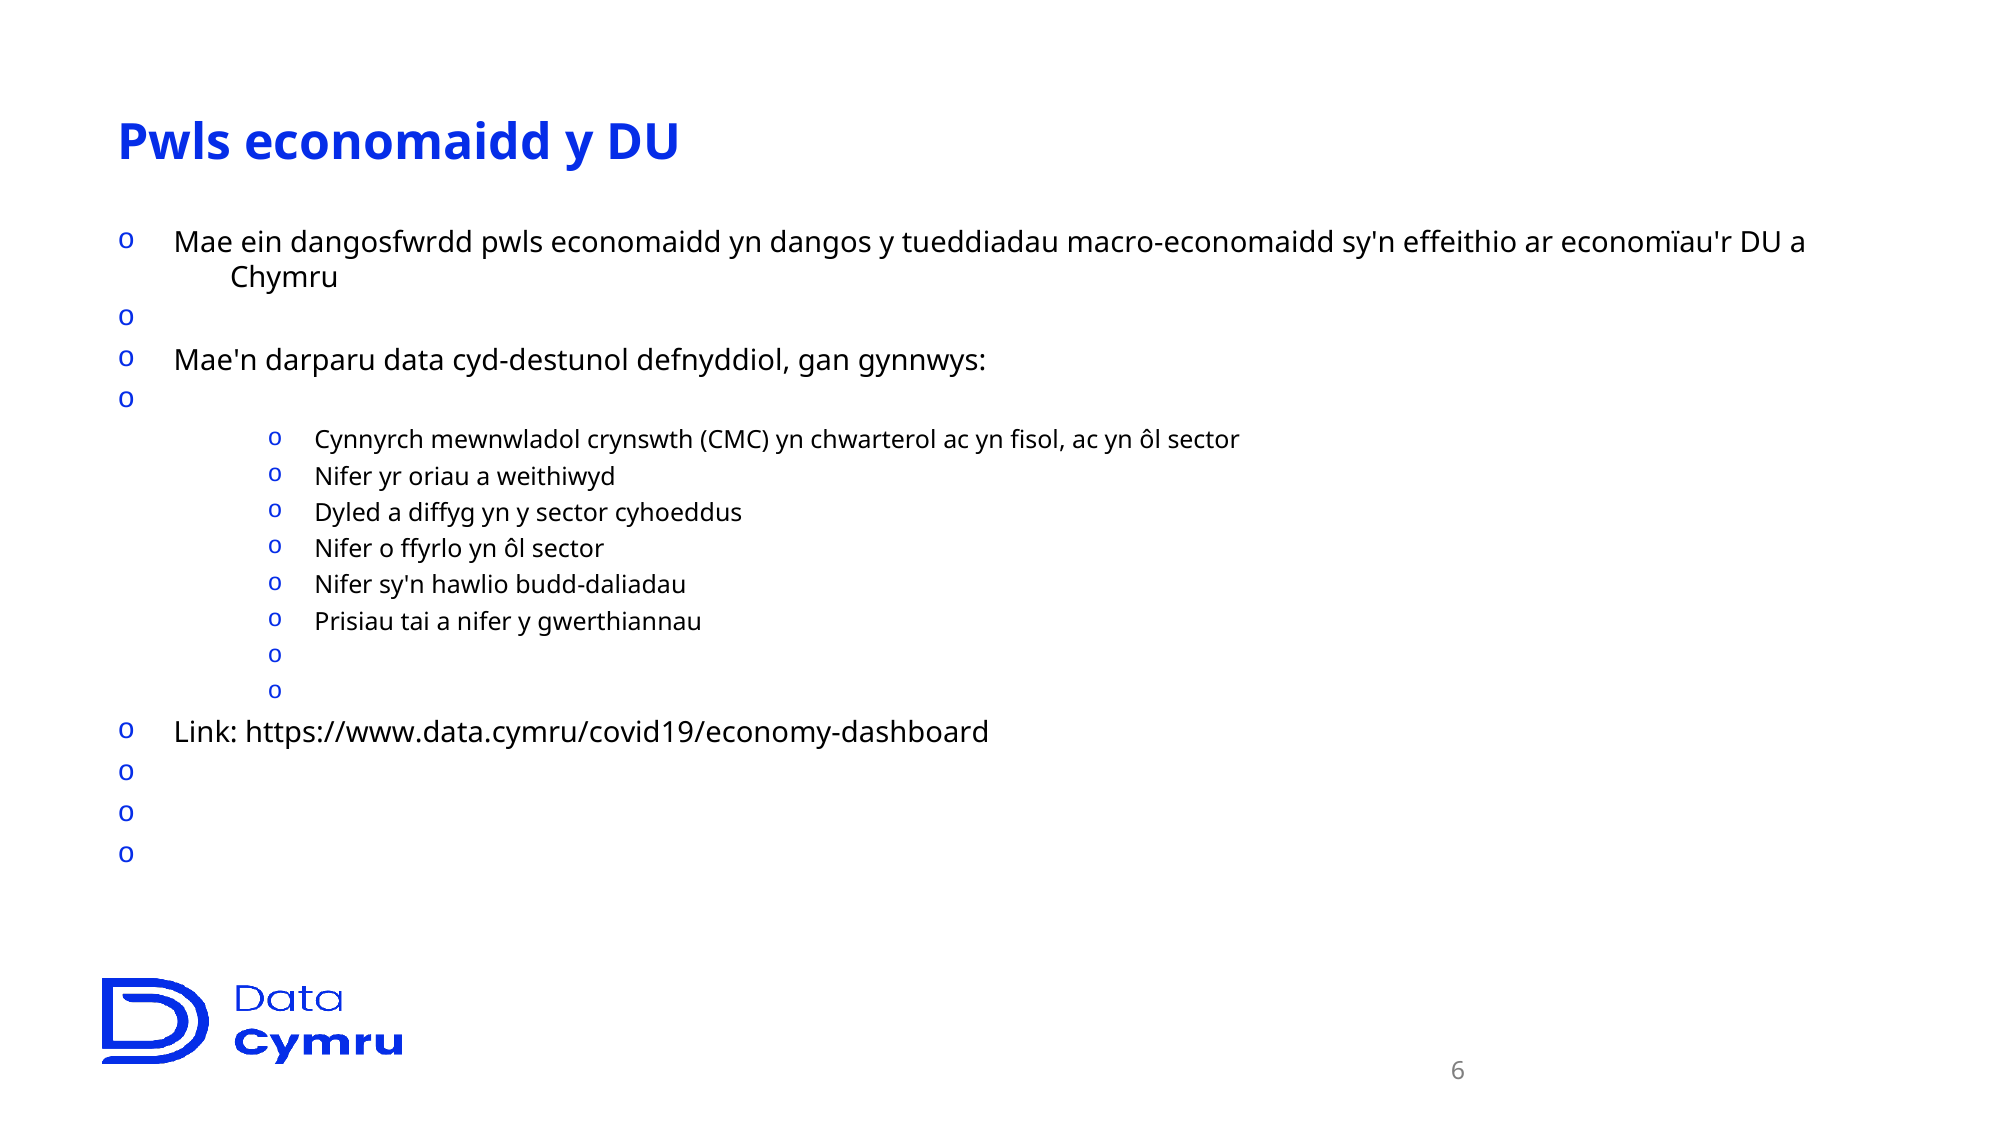

# Pwls economaidd y DU
Mae ein dangosfwrdd pwls economaidd yn dangos y tueddiadau macro-economaidd sy'n effeithio ar economïau'r DU a Chymru
Mae'n darparu data cyd-destunol defnyddiol, gan gynnwys:
Cynnyrch mewnwladol crynswth (CMC) yn chwarterol ac yn fisol, ac yn ôl sector
Nifer yr oriau a weithiwyd
Dyled a diffyg yn y sector cyhoeddus
Nifer o ffyrlo yn ôl sector
Nifer sy'n hawlio budd-daliadau
Prisiau tai a nifer y gwerthiannau
Link: https://www.data.cymru/covid19/economy-dashboard